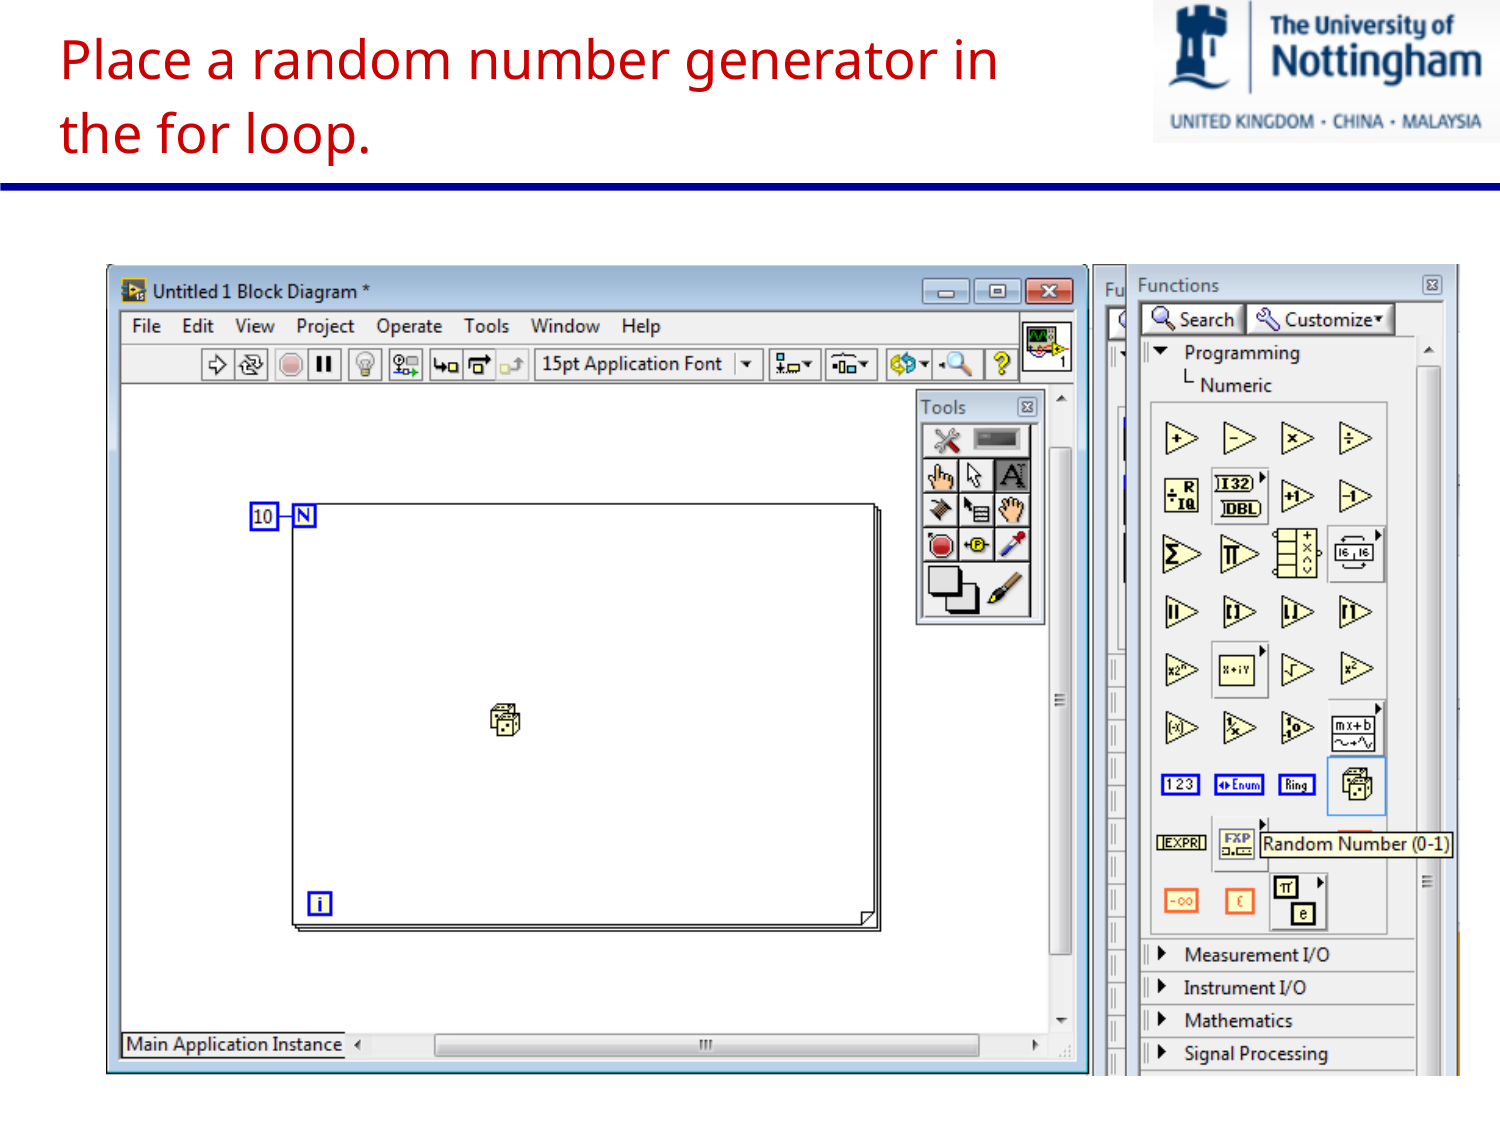

# Place a random number generator in the for loop.